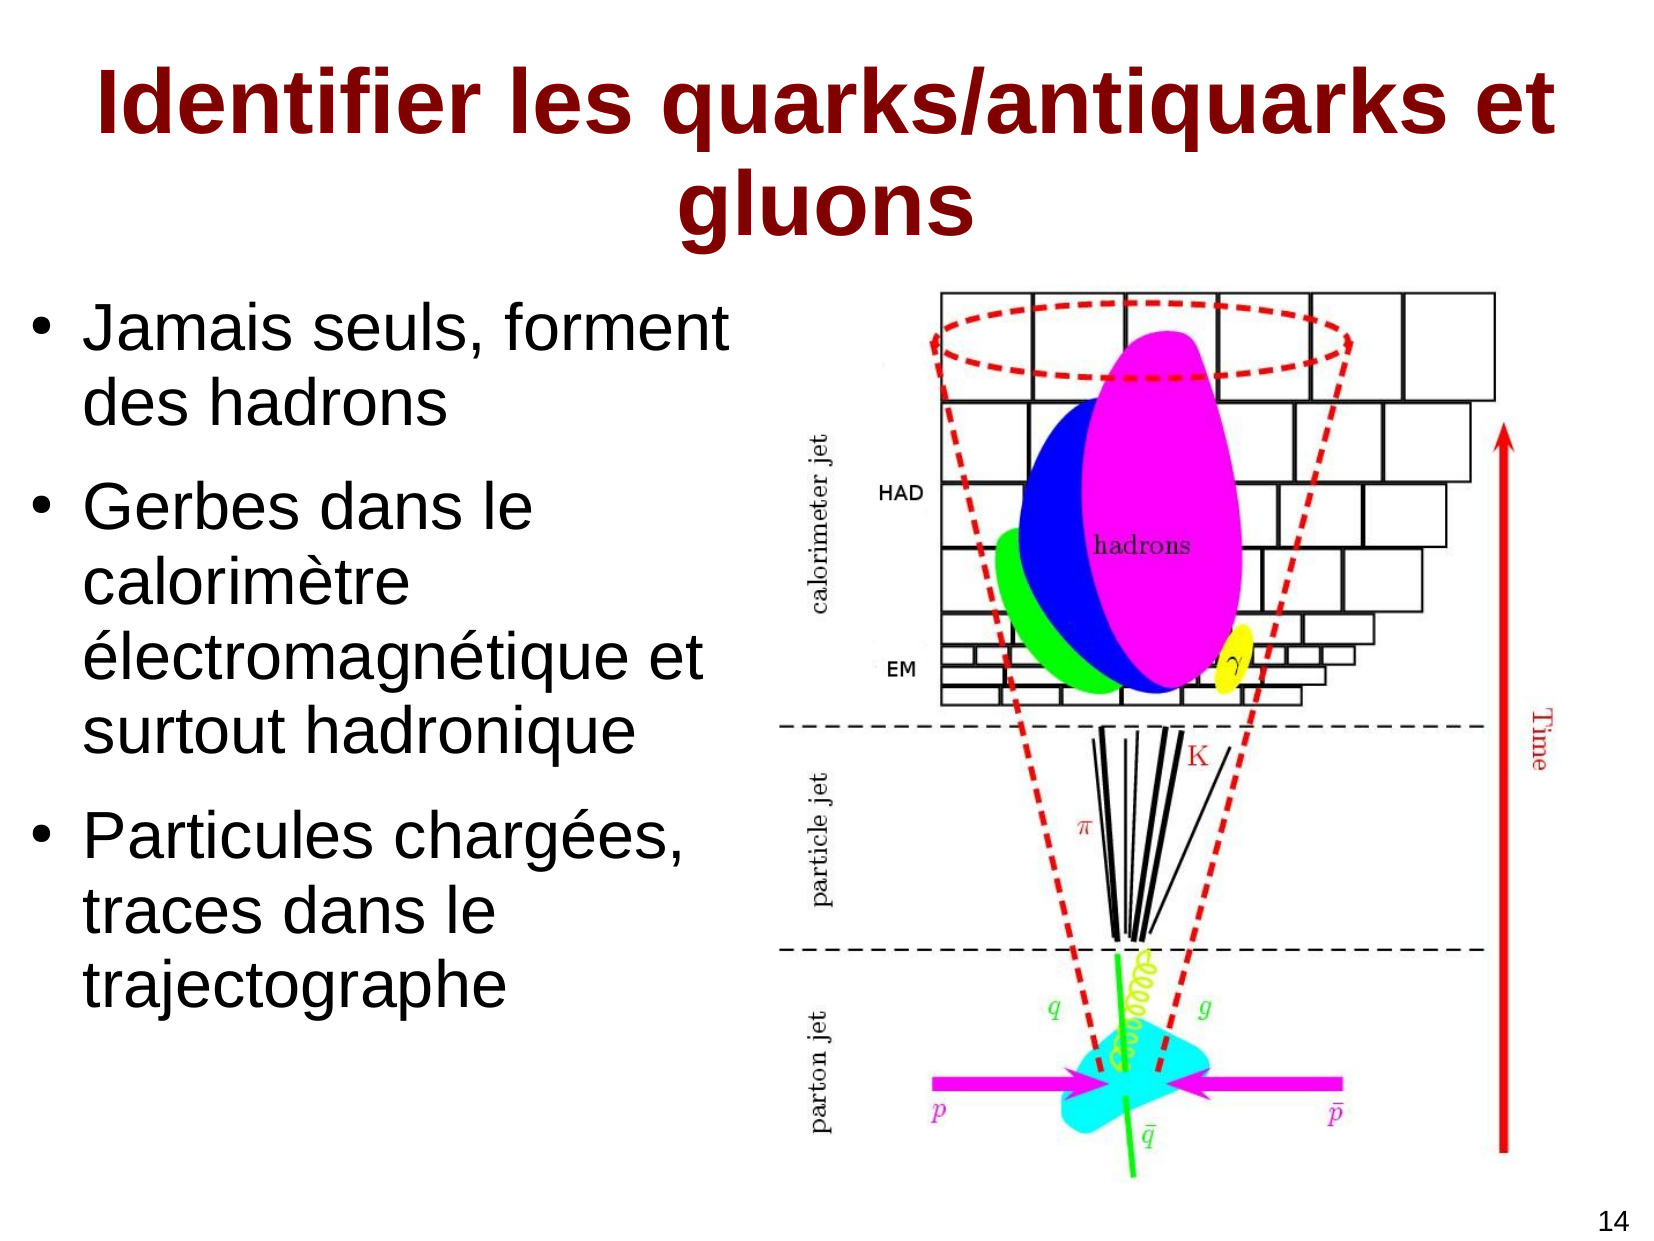

# Identifier les quarks/antiquarks et gluons
Jamais seuls, forment des hadrons
Gerbes dans le calorimètre électromagnétique et surtout hadronique
Particules chargées, traces dans le trajectographe
14